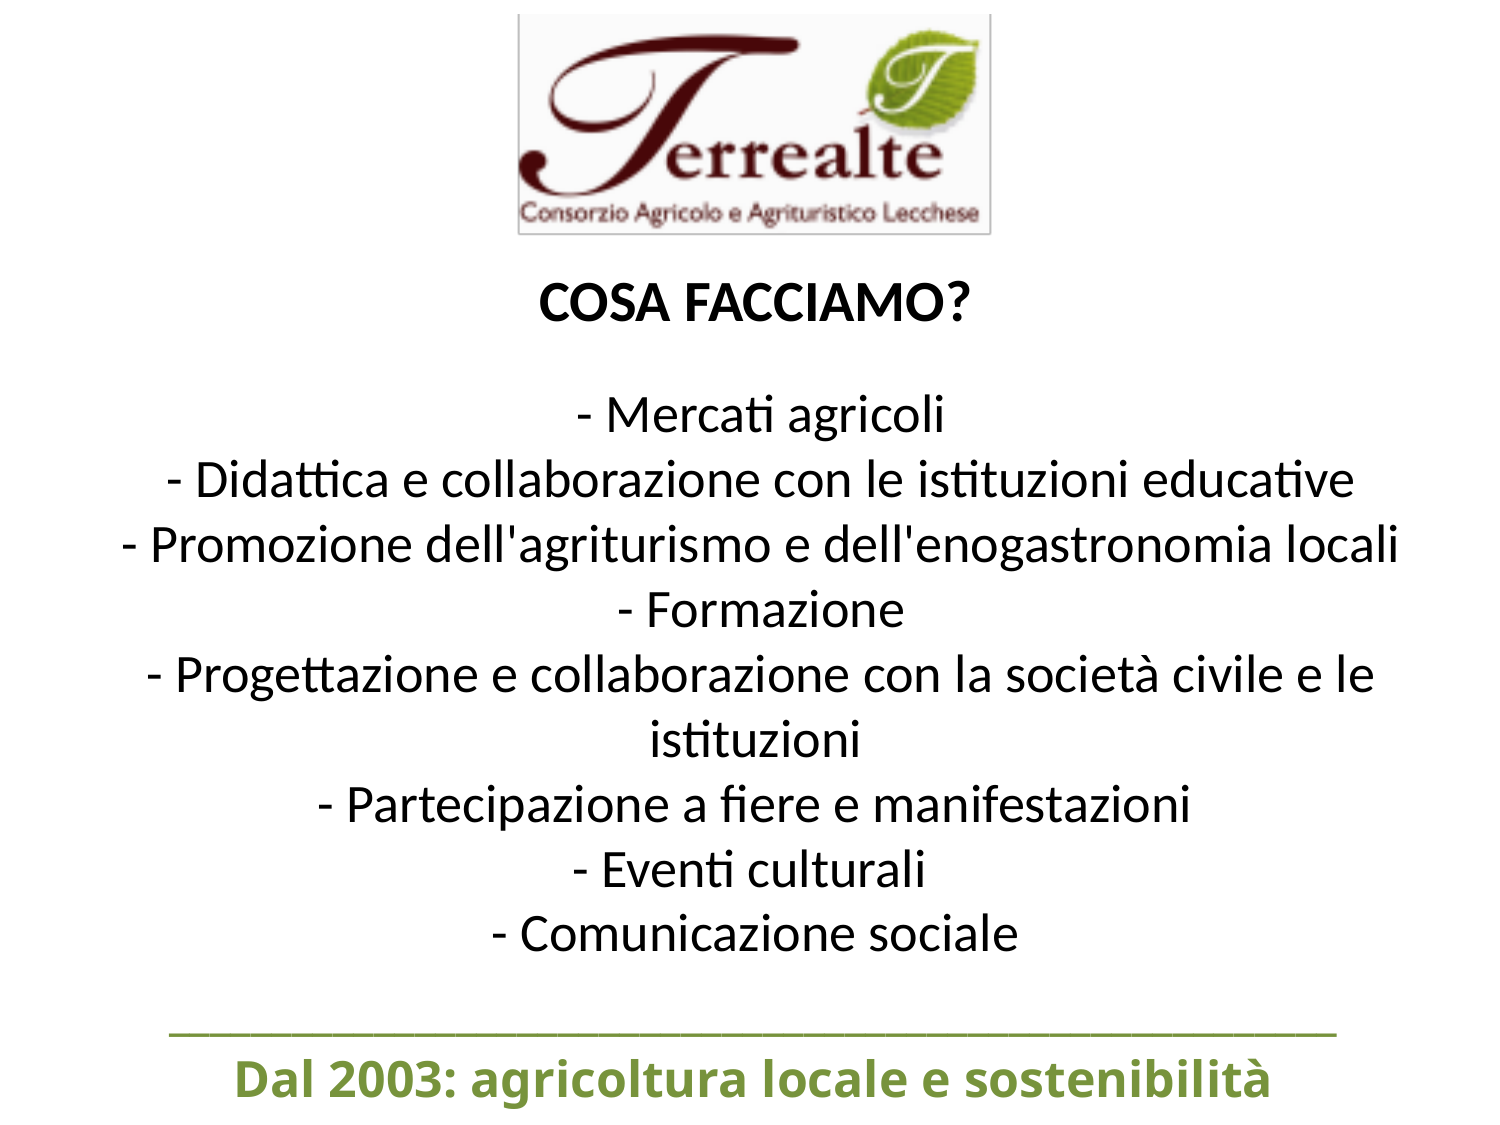

# COSA FACCIAMO? - Mercati agricoli - Didattica e collaborazione con le istituzioni educative - Promozione dell'agriturismo e dell'enogastronomia locali - Formazione - Progettazione e collaborazione con la società civile e le istituzioni - Partecipazione a fiere e manifestazioni - Eventi culturali - Comunicazione sociale
_________________________________________________________
Dal 2003: agricoltura locale e sostenibilità